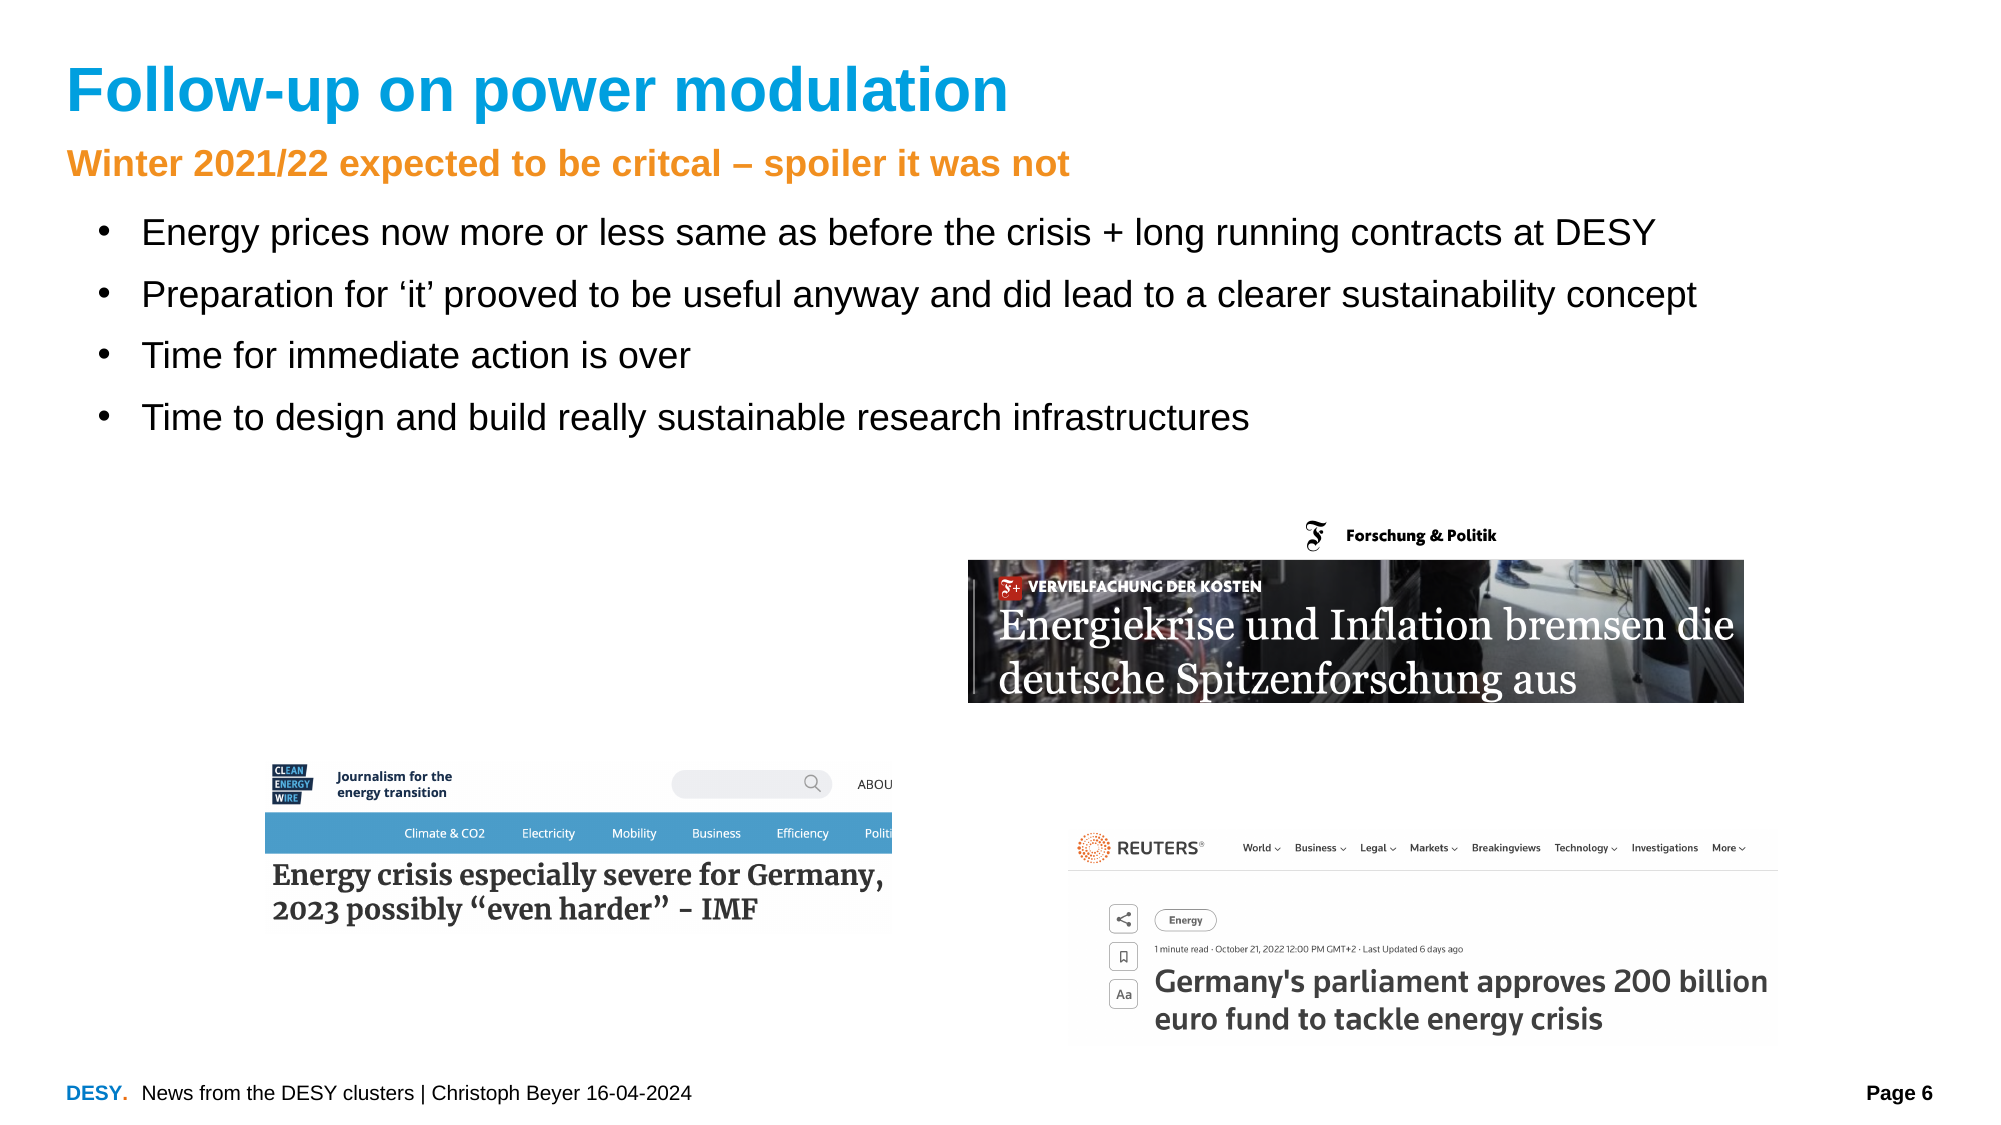

# Follow-up on power modulation
Winter 2021/22 expected to be critcal – spoiler it was not
Energy prices now more or less same as before the crisis + long running contracts at DESY
Preparation for ‘it’ prooved to be useful anyway and did lead to a clearer sustainability concept
Time for immediate action is over
Time to design and build really sustainable research infrastructures
News from the DESY clusters | Christoph Beyer 16-04-2024